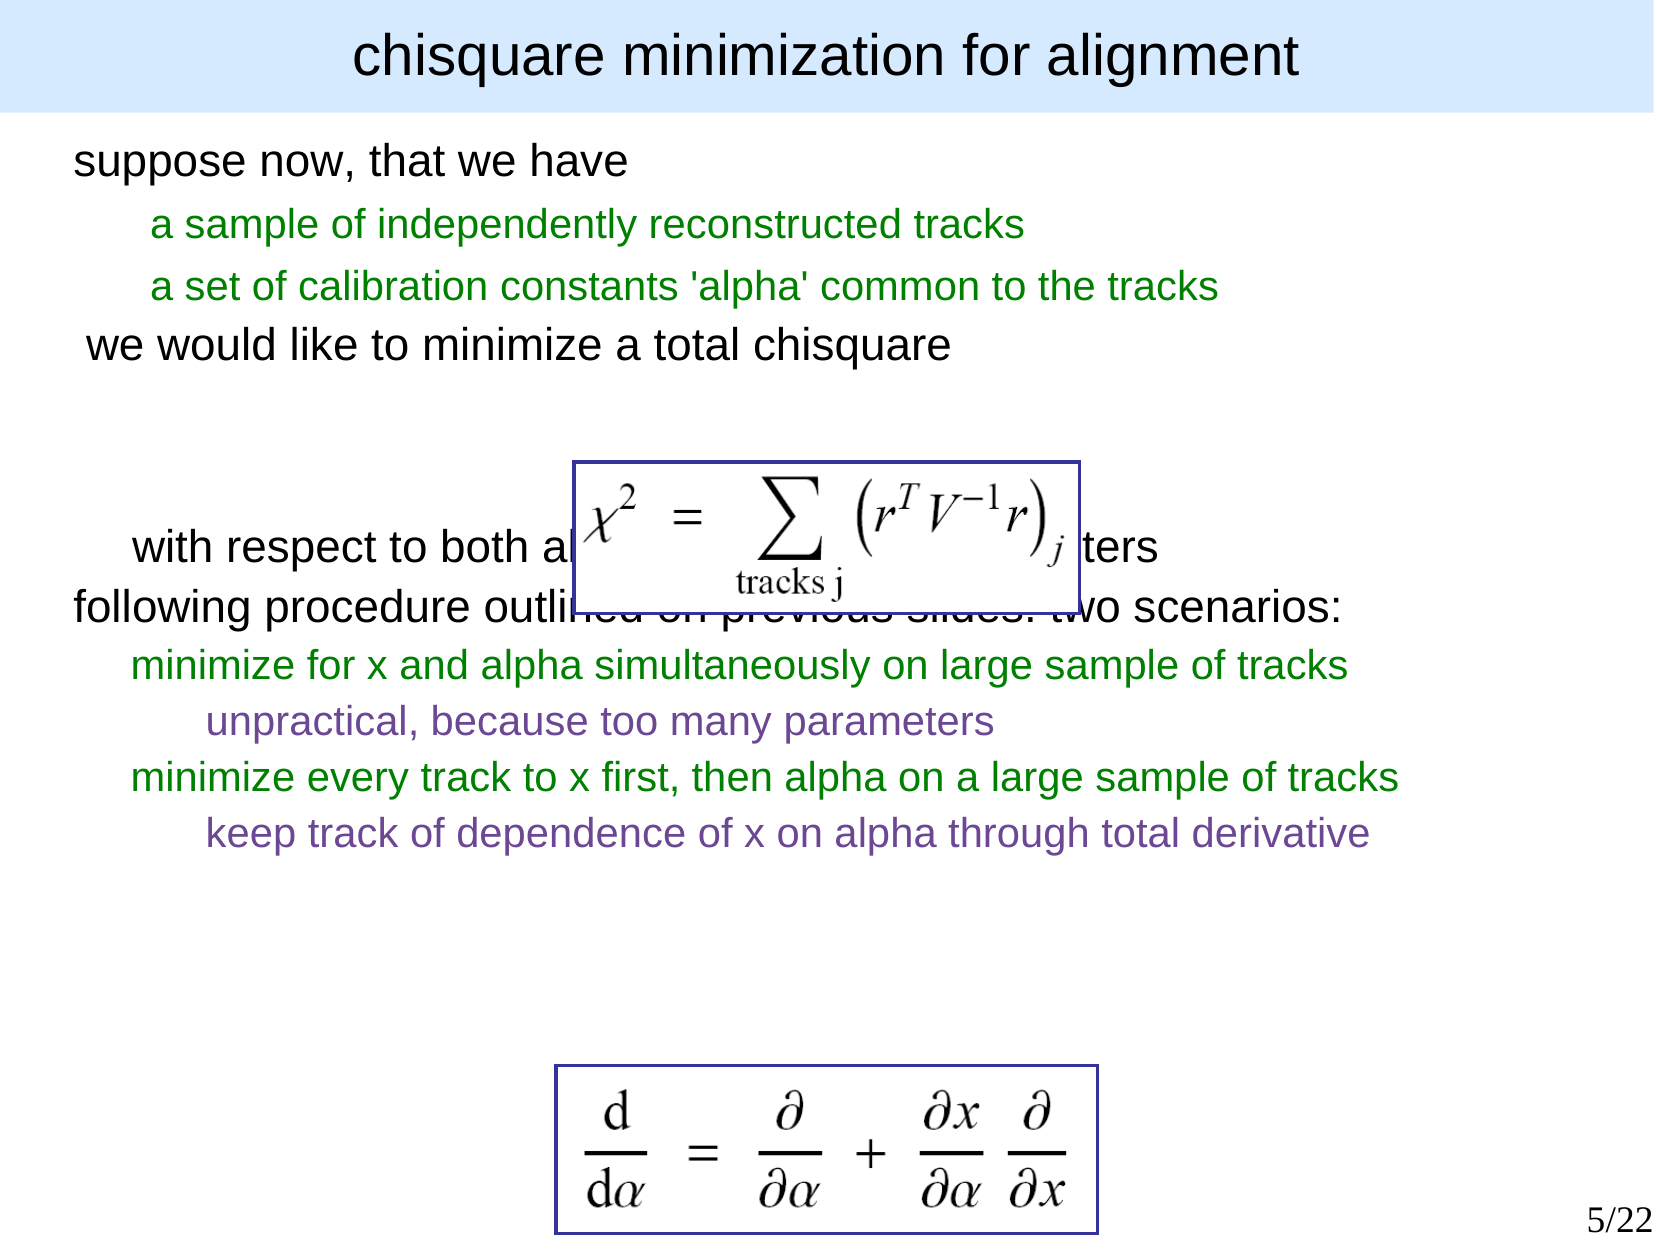

# chisquare minimization for alignment
suppose now, that we have
a sample of independently reconstructed tracks
a set of calibration constants 'alpha' common to the tracks
 we would like to minimize a total chisquare
 with respect to both alpha and all track parameters
following procedure outlined on previous slides. two scenarios:
minimize for x and alpha simultaneously on large sample of tracks
unpractical, because too many parameters
minimize every track to x first, then alpha on a large sample of tracks
keep track of dependence of x on alpha through total derivative
5